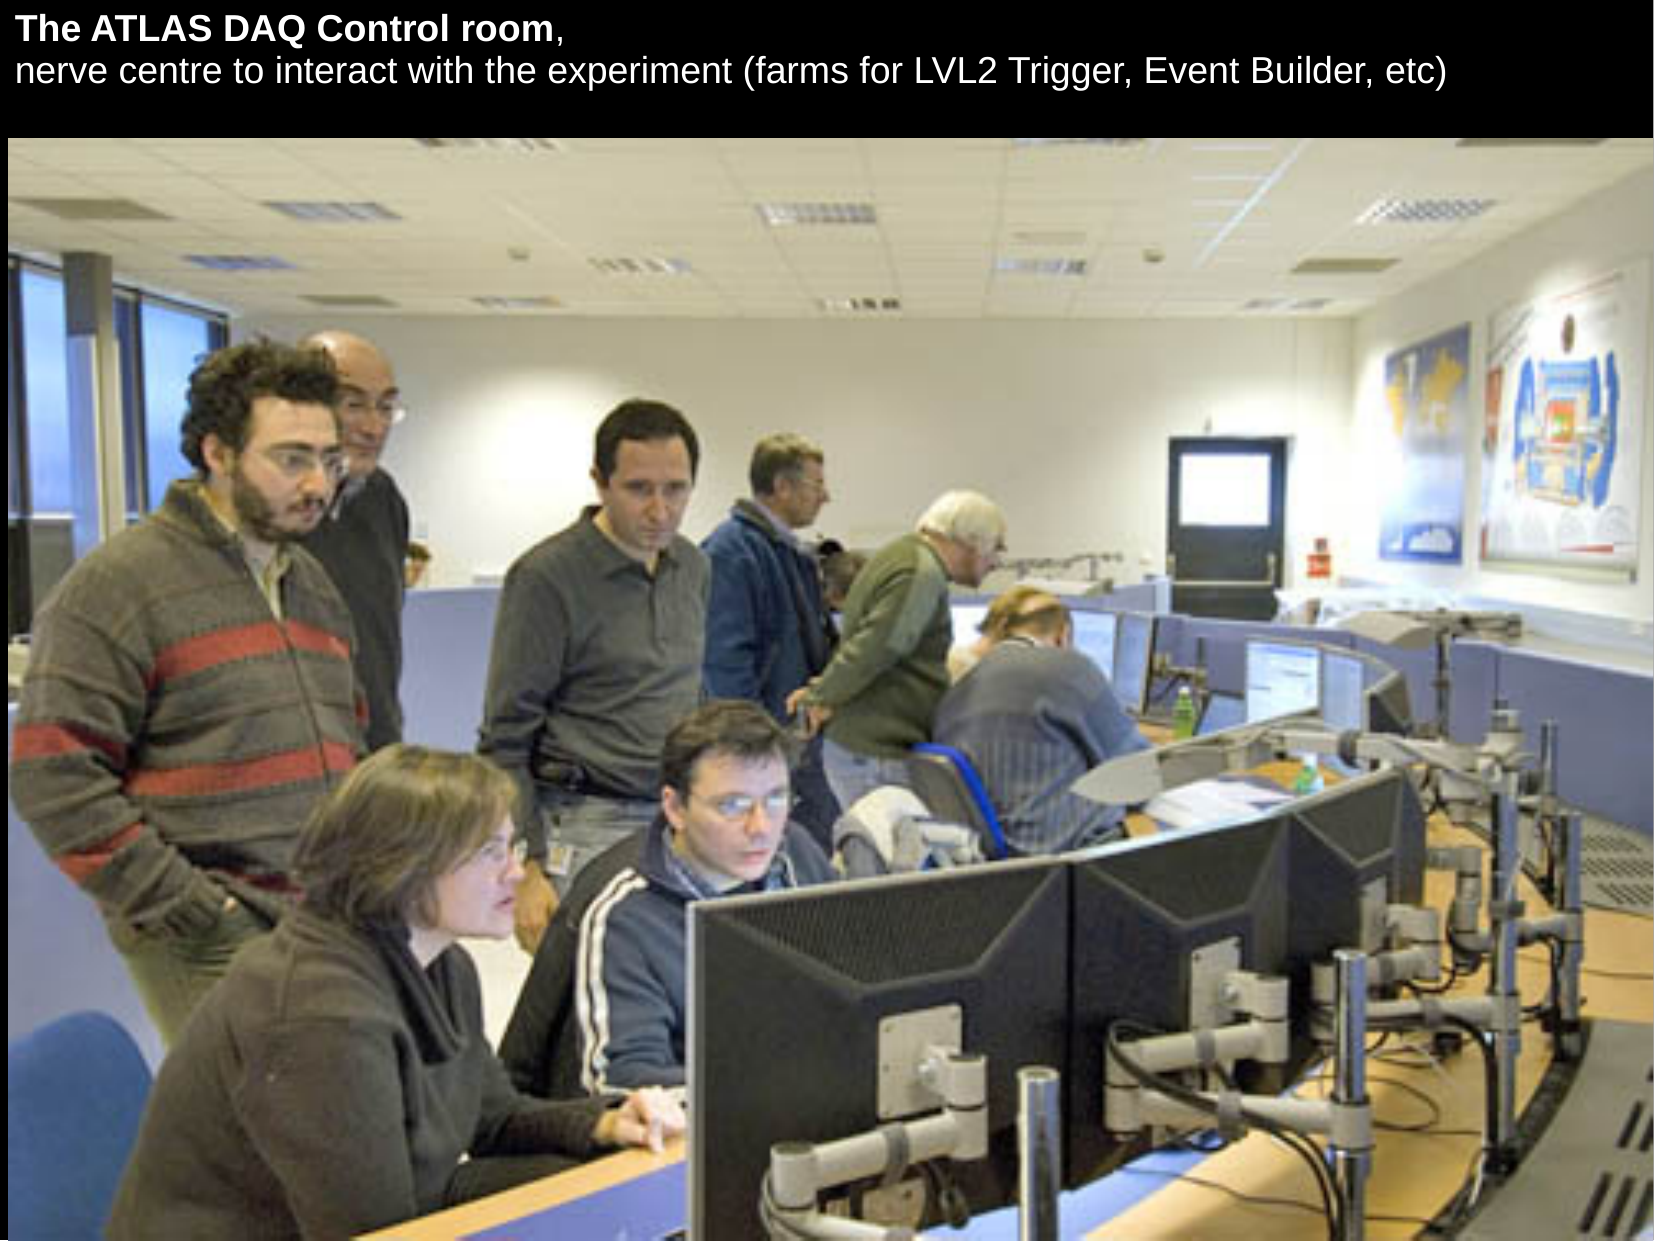

The ATLAS DAQ Control room,
nerve centre to interact with the experiment (farms for LVL2 Trigger, Event Builder, etc)